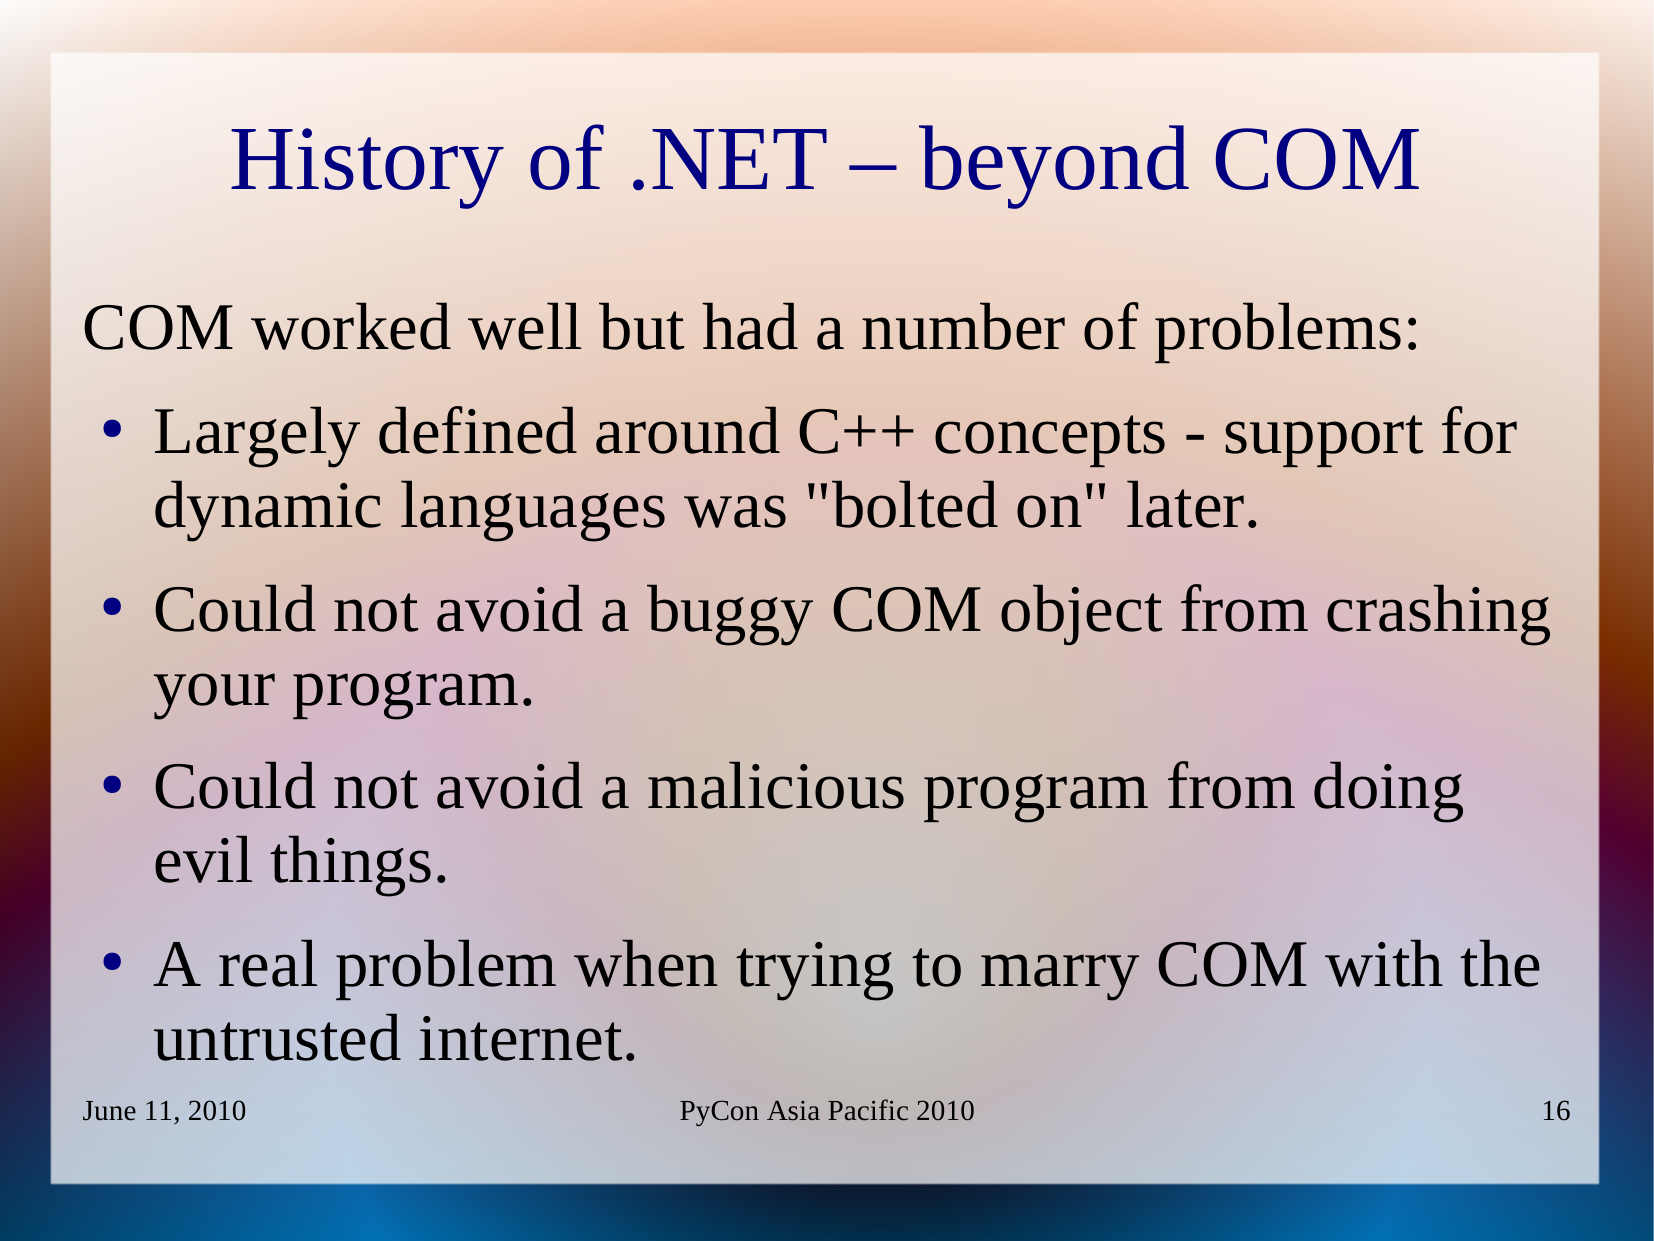

# History of .NET – beyond COM
COM worked well but had a number of problems:
Largely defined around C++ concepts - support for dynamic languages was "bolted on" later.
Could not avoid a buggy COM object from crashing your program.
Could not avoid a malicious program from doing evil things.
A real problem when trying to marry COM with the untrusted internet.
June 11, 2010
PyCon Asia Pacific 2010
16